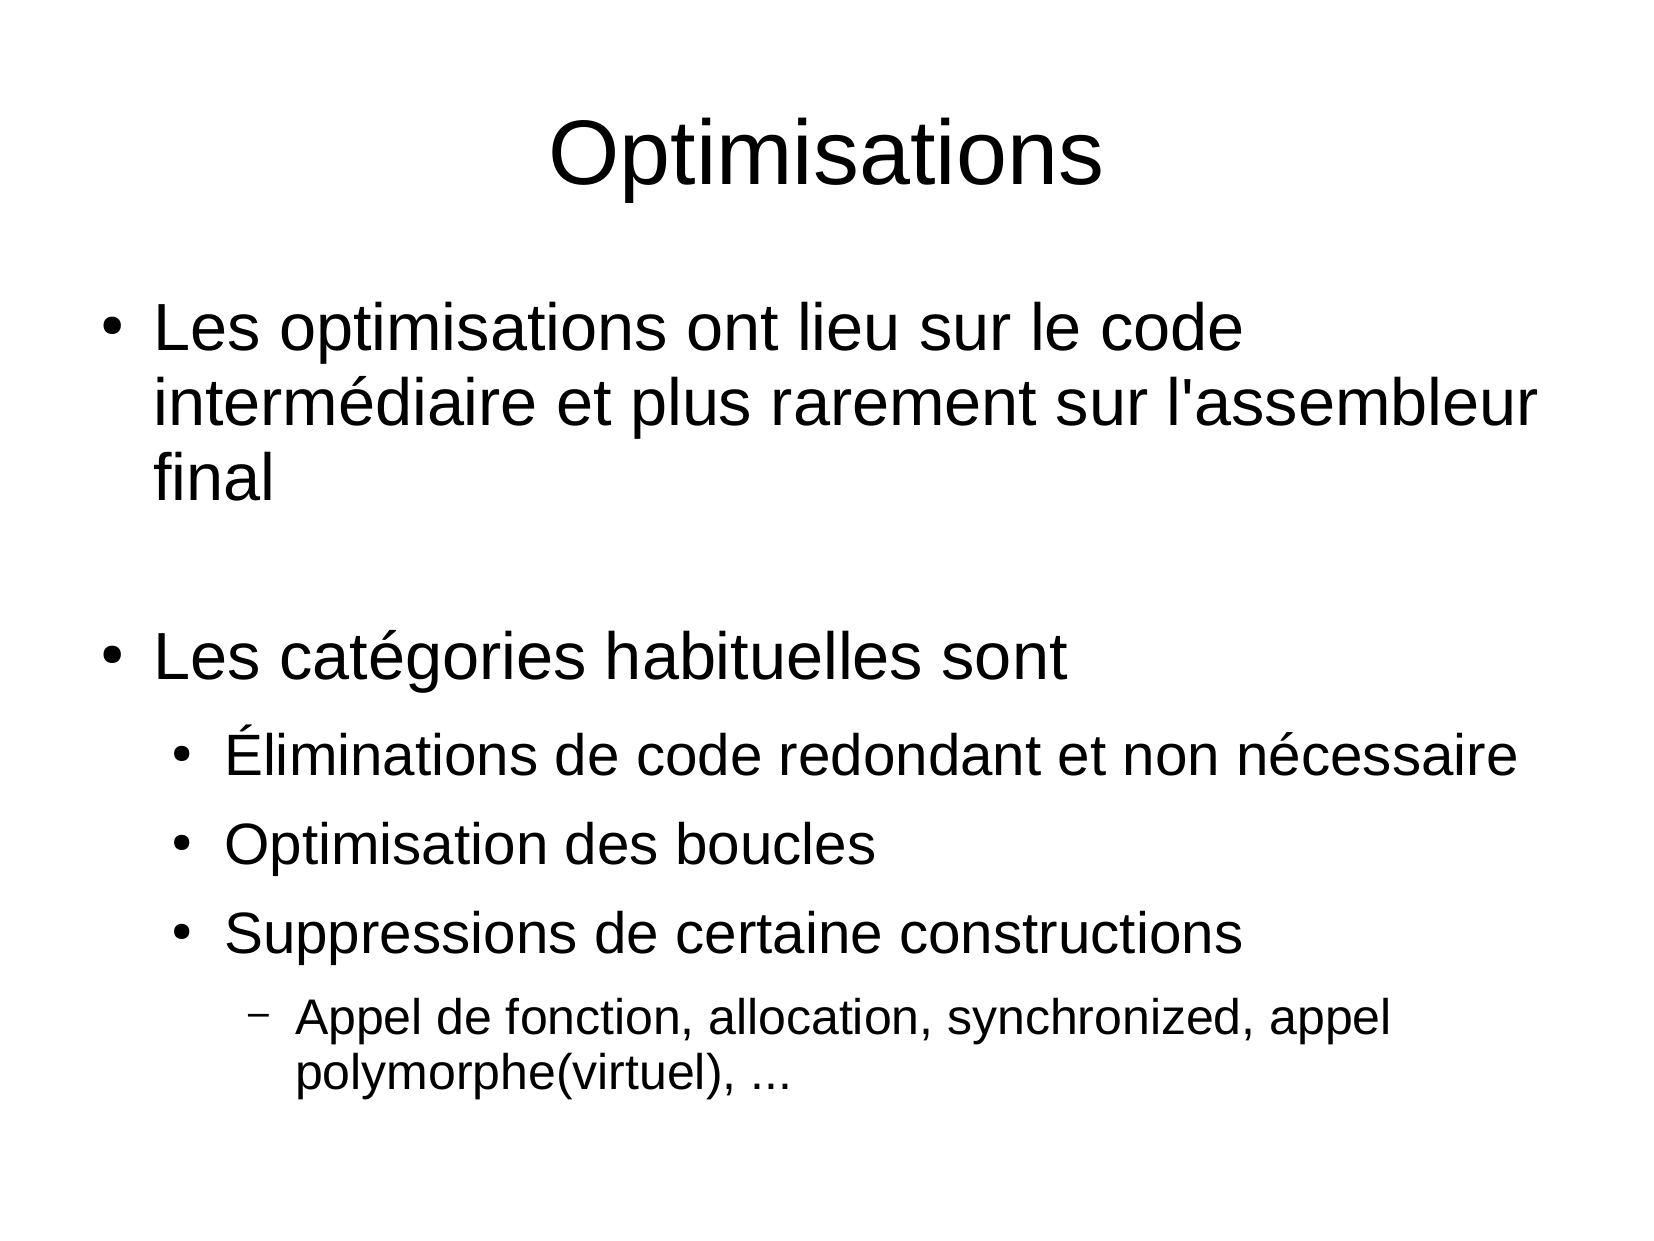

# Optimisations
Les optimisations ont lieu sur le code intermédiaire et plus rarement sur l'assembleur final
Les catégories habituelles sont
Éliminations de code redondant et non nécessaire
Optimisation des boucles
Suppressions de certaine constructions
Appel de fonction, allocation, synchronized, appel polymorphe(virtuel), ...